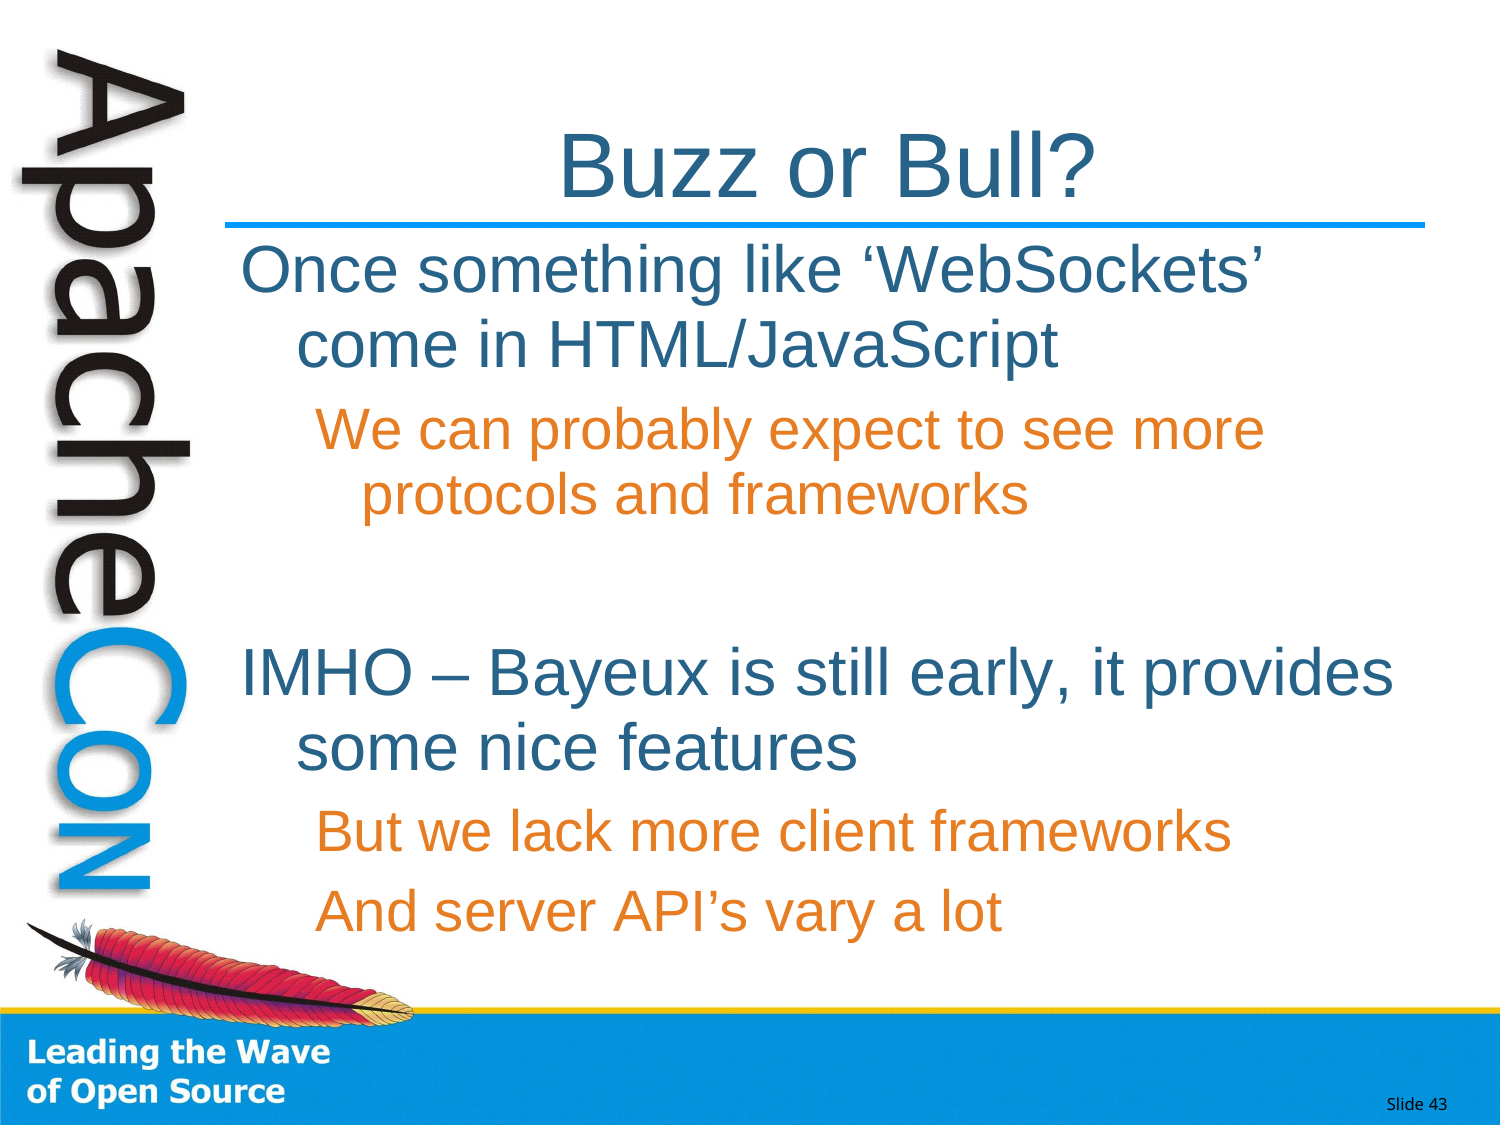

# Buzz or Bull?
Once something like ‘WebSockets’ come in HTML/JavaScript
We can probably expect to see more protocols and frameworks
IMHO – Bayeux is still early, it provides some nice features
But we lack more client frameworks
And server API’s vary a lot
Slide